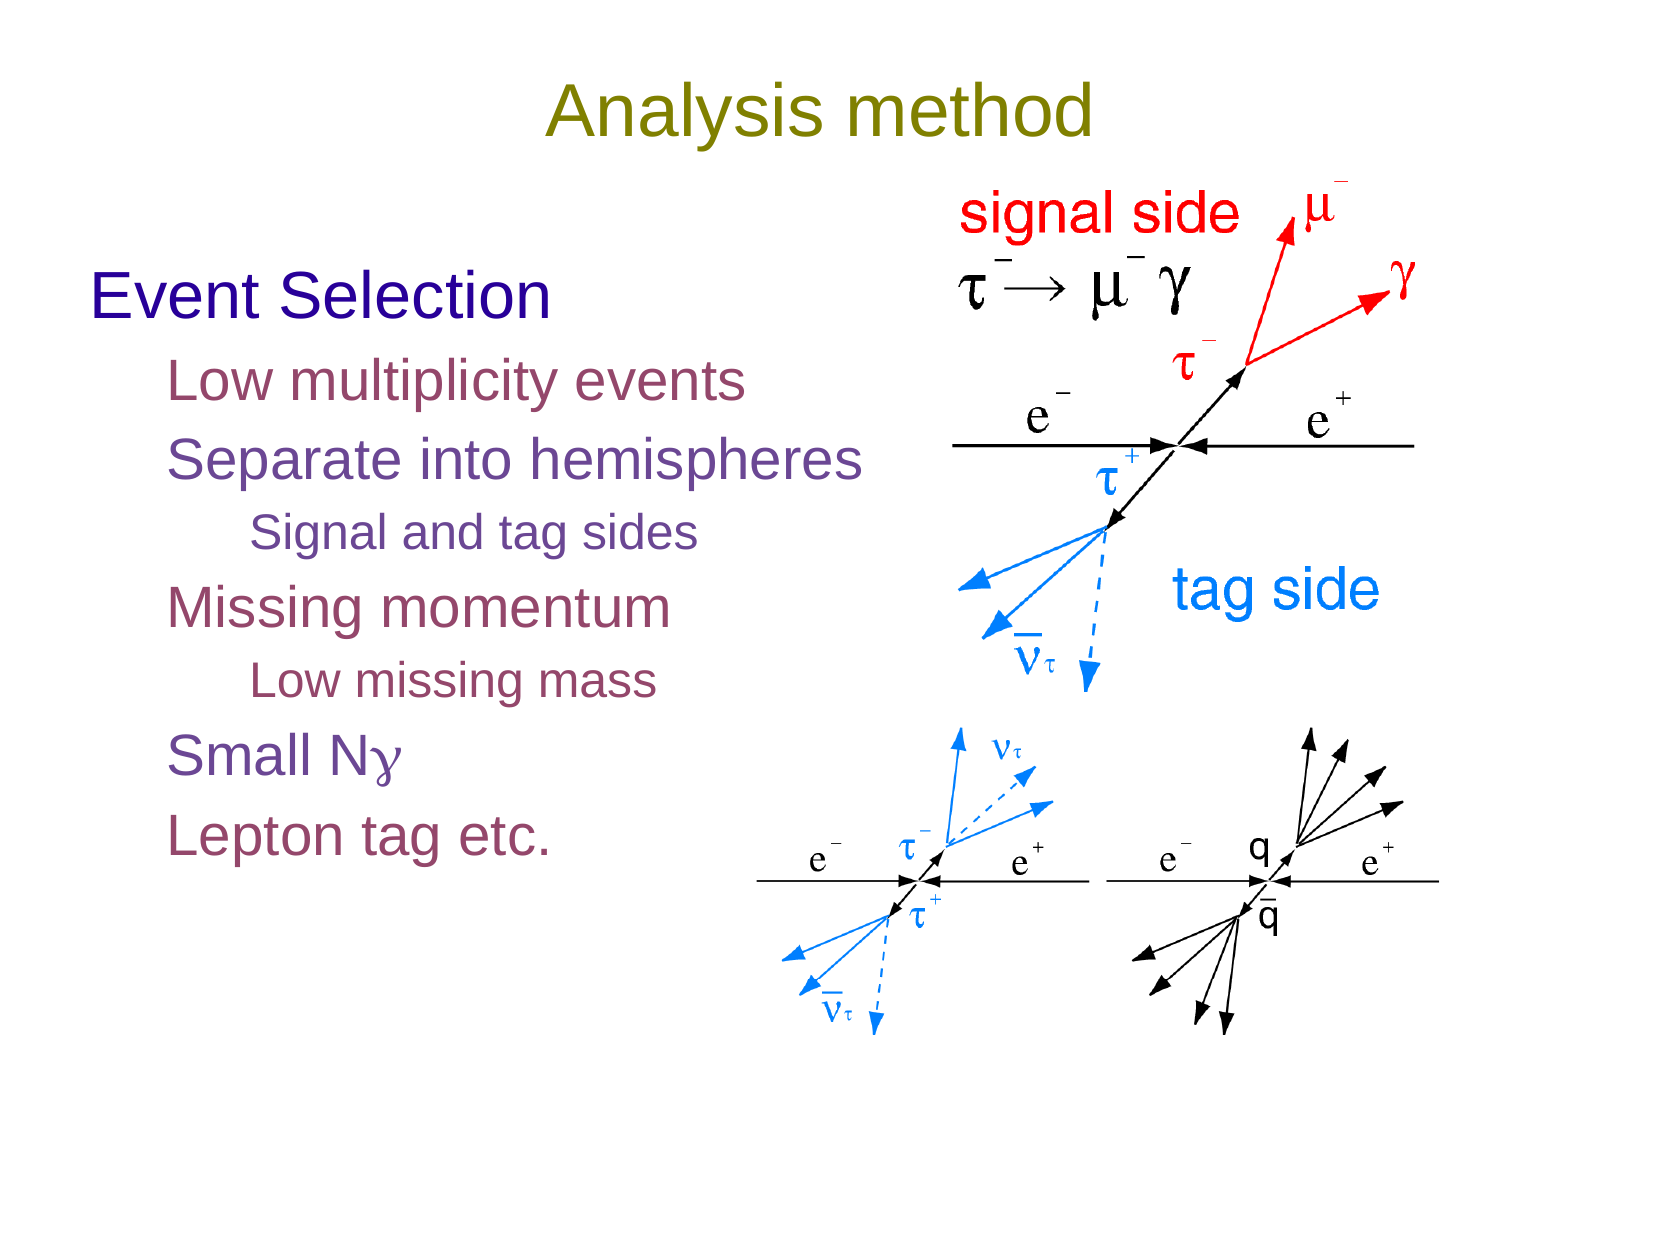

Analysis method
# Event Selection
Low multiplicity events
Separate into hemispheres
Signal and tag sides
Missing momentum
Low missing mass
Small N
Lepton tag etc.